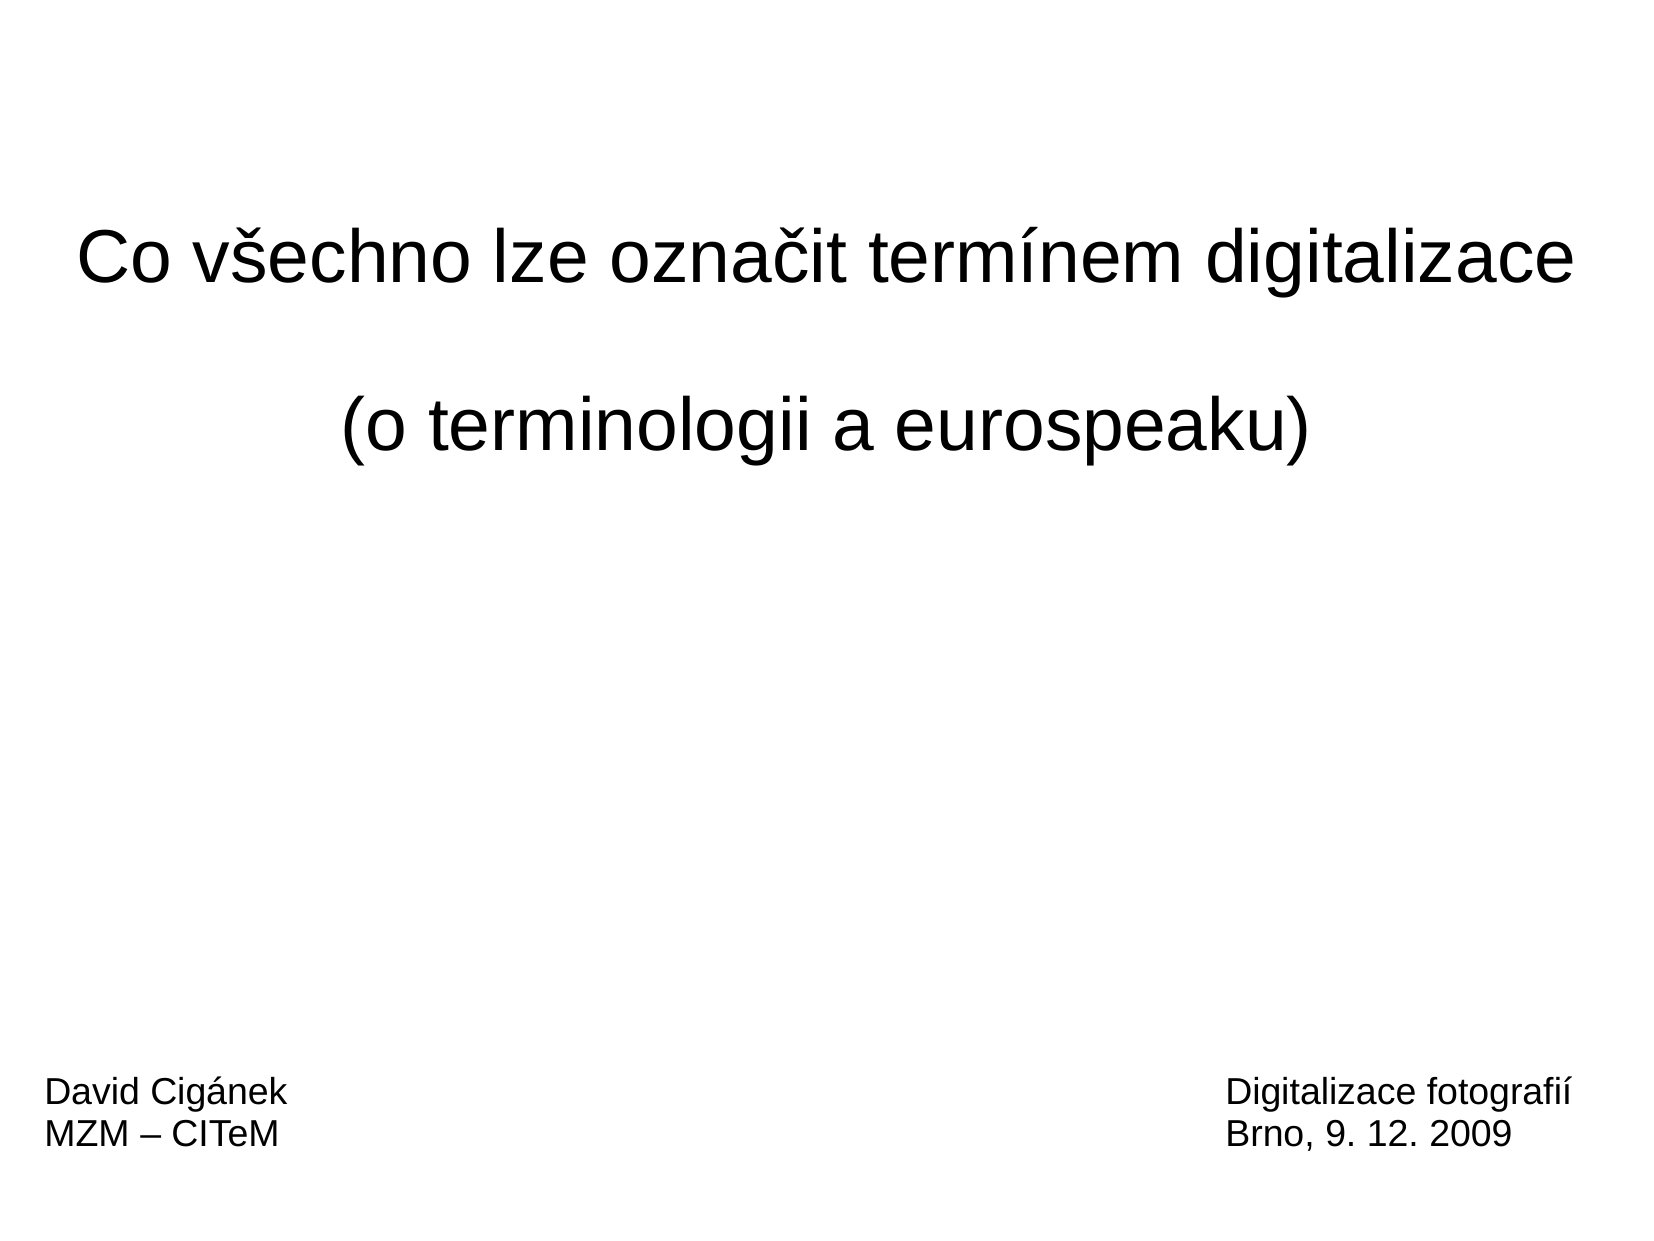

Co všechno lze označit termínem digitalizace
(o terminologii a eurospeaku)
David Cigánek													Digitalizace fotografií
MZM – CITeM													Brno, 9. 12. 2009